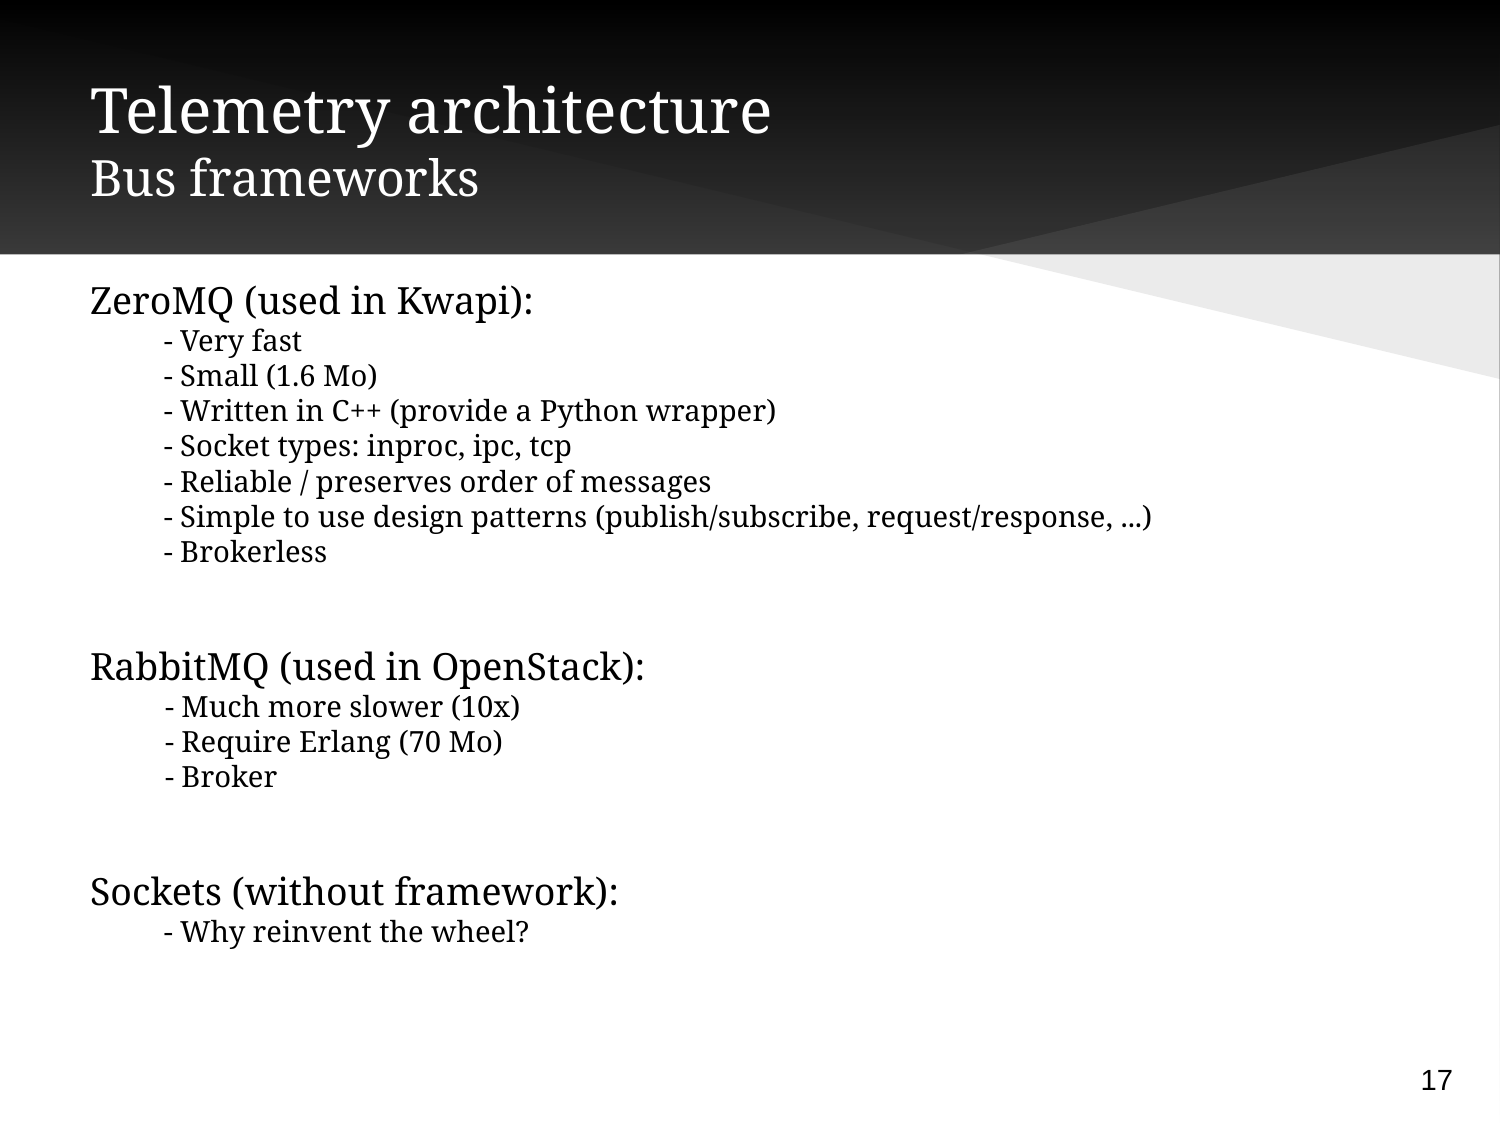

# Telemetry architecture Bus frameworks
ZeroMQ (used in Kwapi):
	- Very fast
	- Small (1.6 Mo)
	- Written in C++ (provide a Python wrapper)
	- Socket types: inproc, ipc, tcp
	- Reliable / preserves order of messages
	- Simple to use design patterns (publish/subscribe, request/response, ...)
	- Brokerless
RabbitMQ (used in OpenStack):
- Much more slower (10x)
- Require Erlang (70 Mo)
- Broker
Sockets (without framework):
	- Why reinvent the wheel?
17